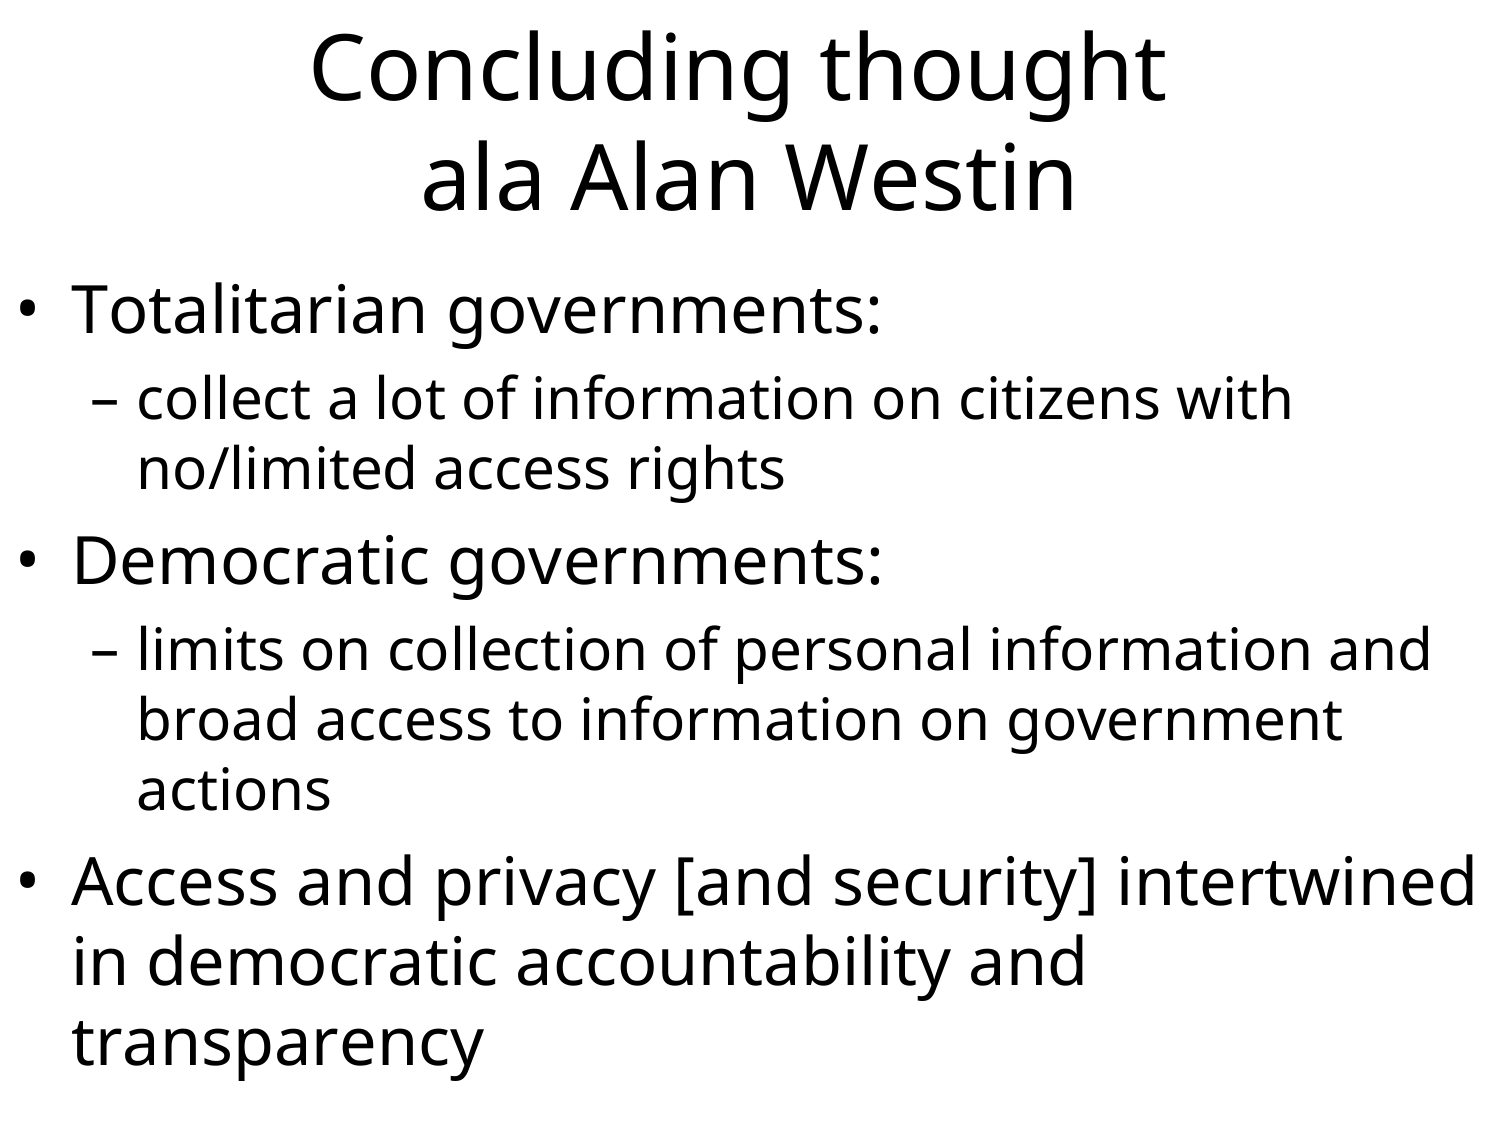

# Concluding thought ala Alan Westin
Totalitarian governments:
collect a lot of information on citizens with no/limited access rights
Democratic governments:
limits on collection of personal information and broad access to information on government actions
Access and privacy [and security] intertwined in democratic accountability and transparency